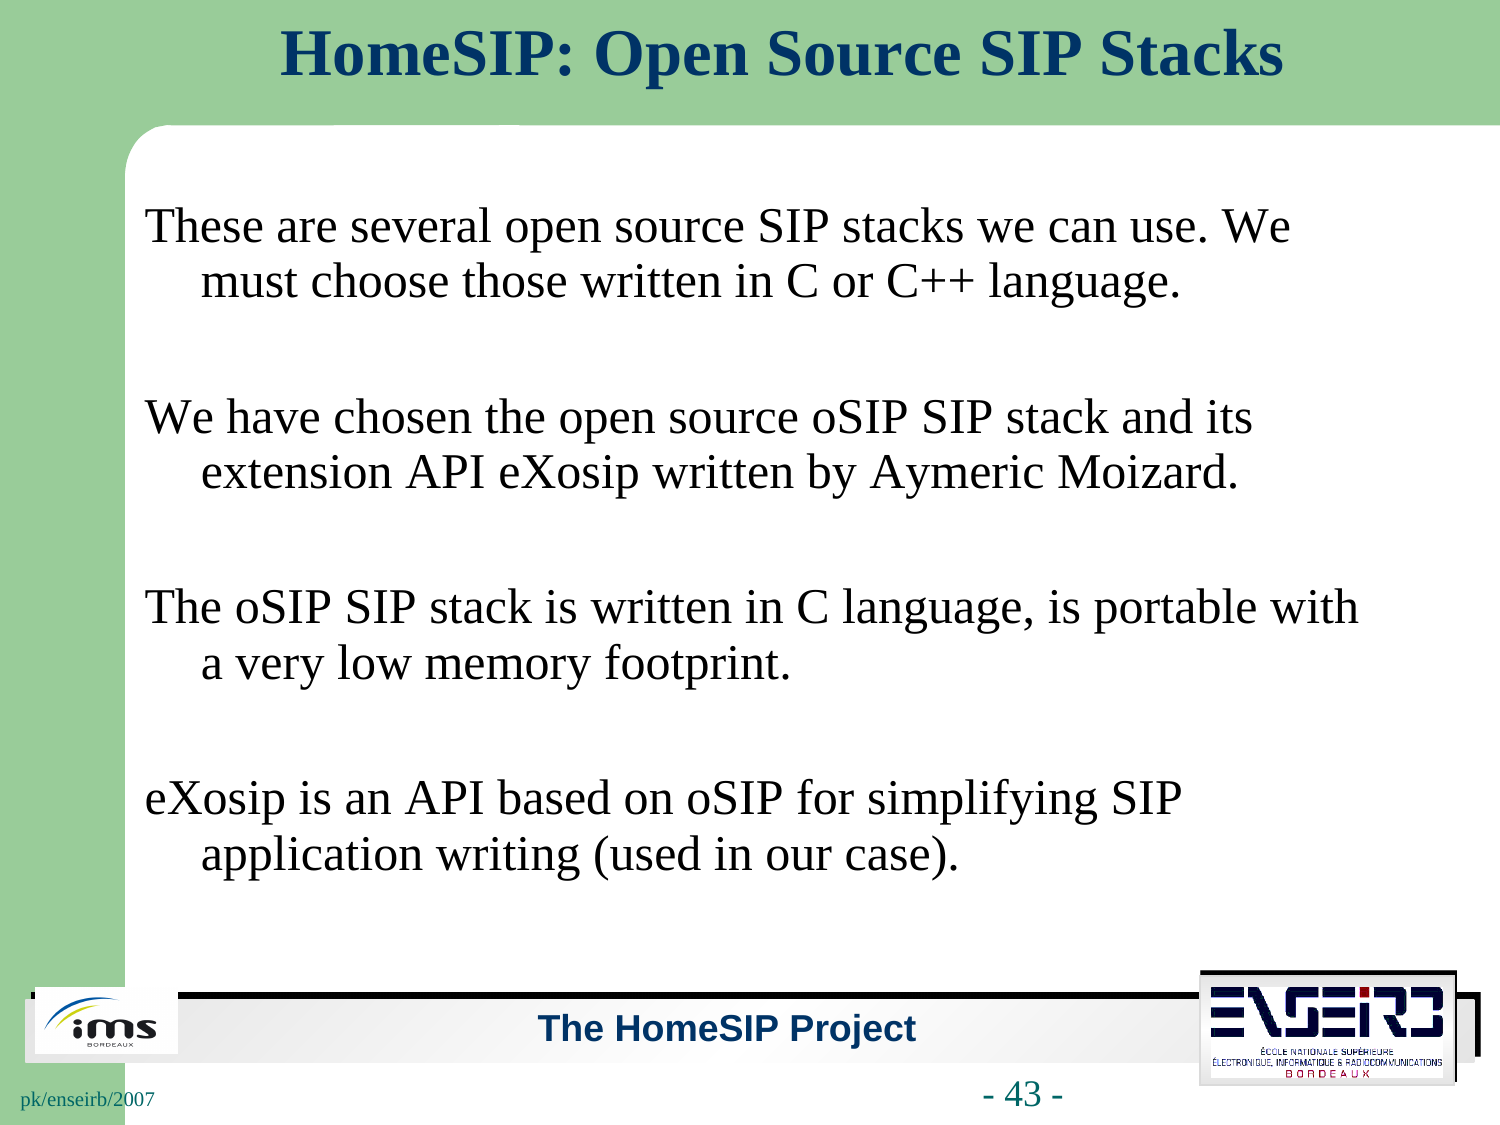

HomeSIP: Open Source SIP Stacks
These are several open source SIP stacks we can use. We must choose those written in C or C++ language.
We have chosen the open source oSIP SIP stack and its extension API eXosip written by Aymeric Moizard.
The oSIP SIP stack is written in C language, is portable with a very low memory footprint.
eXosip is an API based on oSIP for simplifying SIP application writing (used in our case).